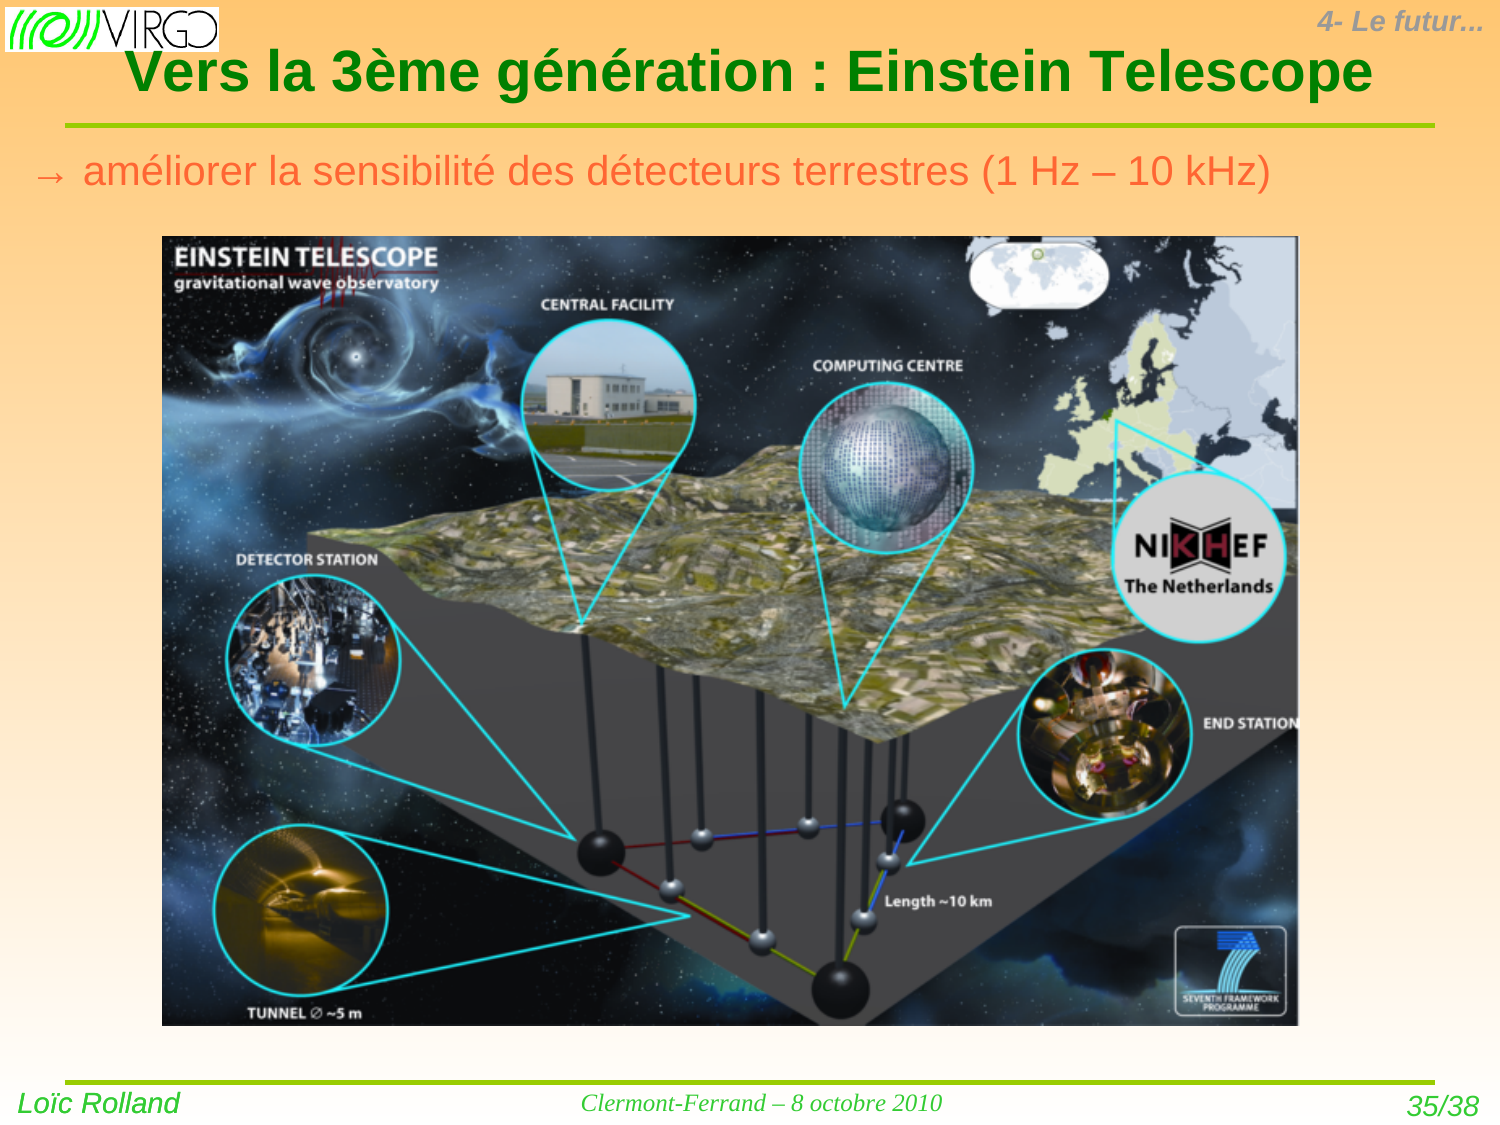

4- Le futur...
# Vers la 3ème génération : Einstein Telescope
→ améliorer la sensibilité des détecteurs terrestres (1 Hz – 10 kHz)
35